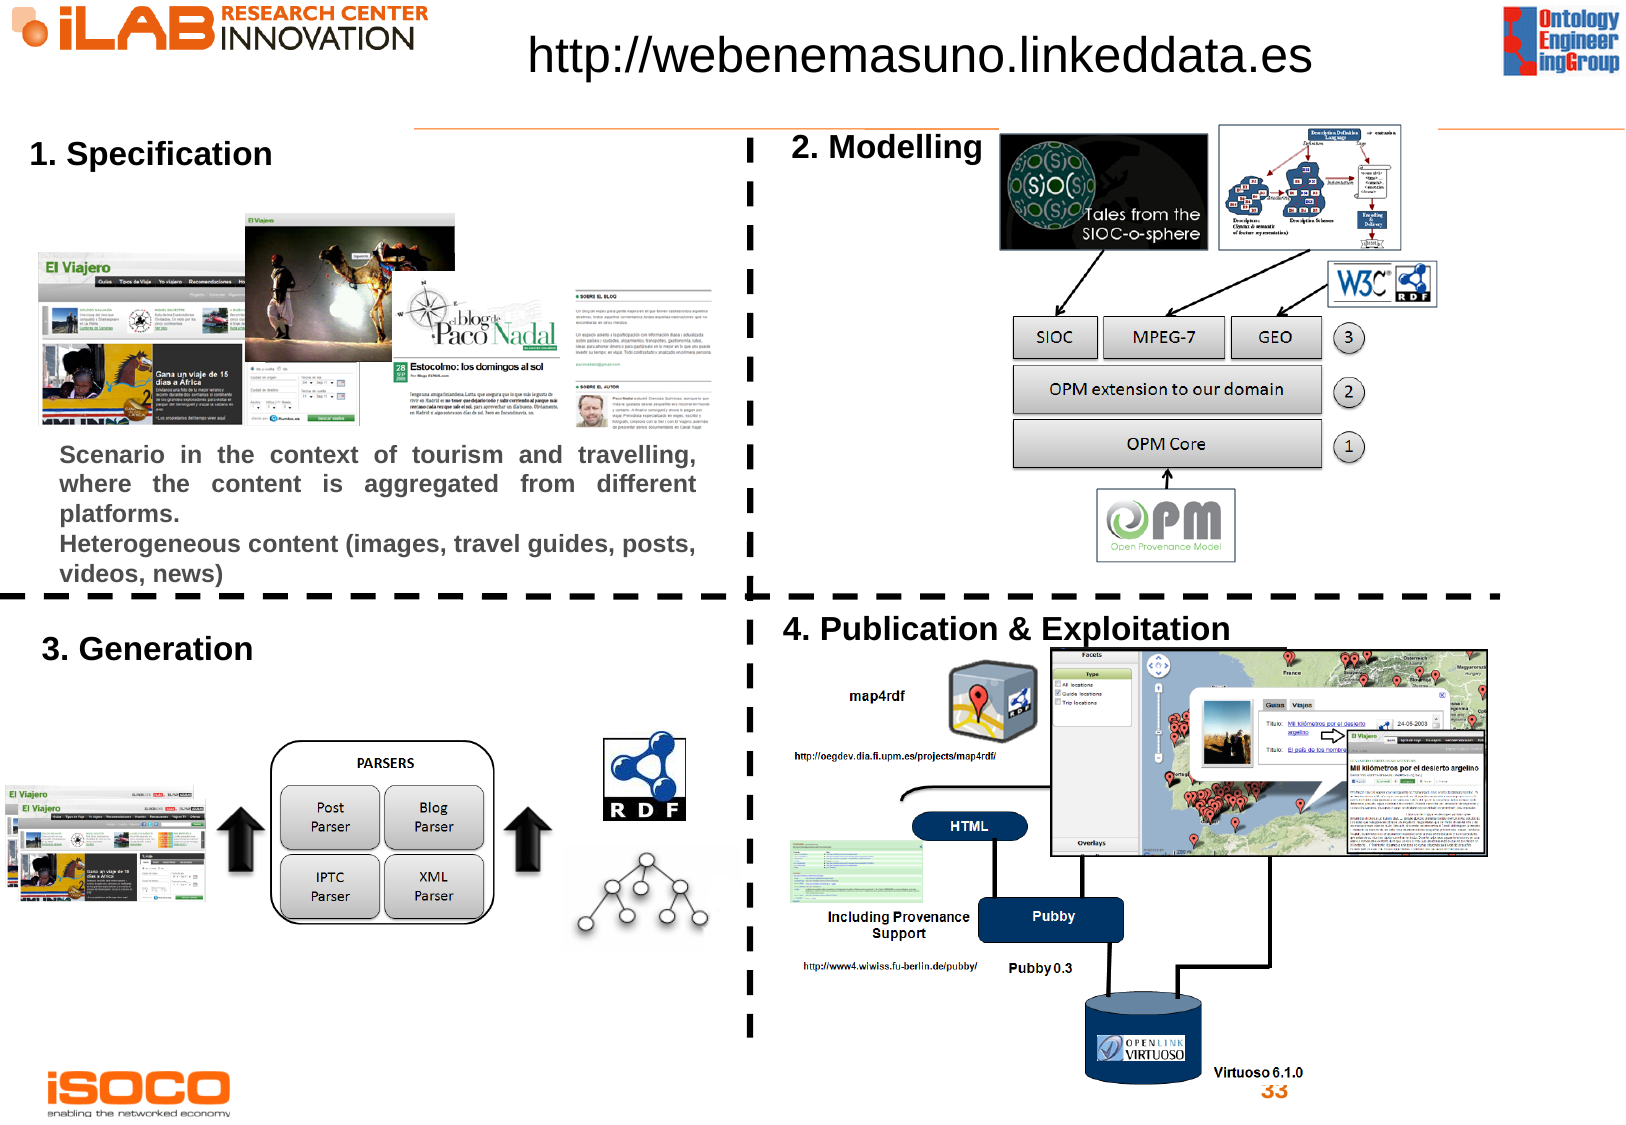

# http://webenemasuno.linkeddata.es
2. Modelling
1. Specification
Scenario in the context of tourism and travelling, where the content is aggregated from different platforms.
Heterogeneous content (images, travel guides, posts, videos, news)
4. Publication & Exploitation
3. Generation